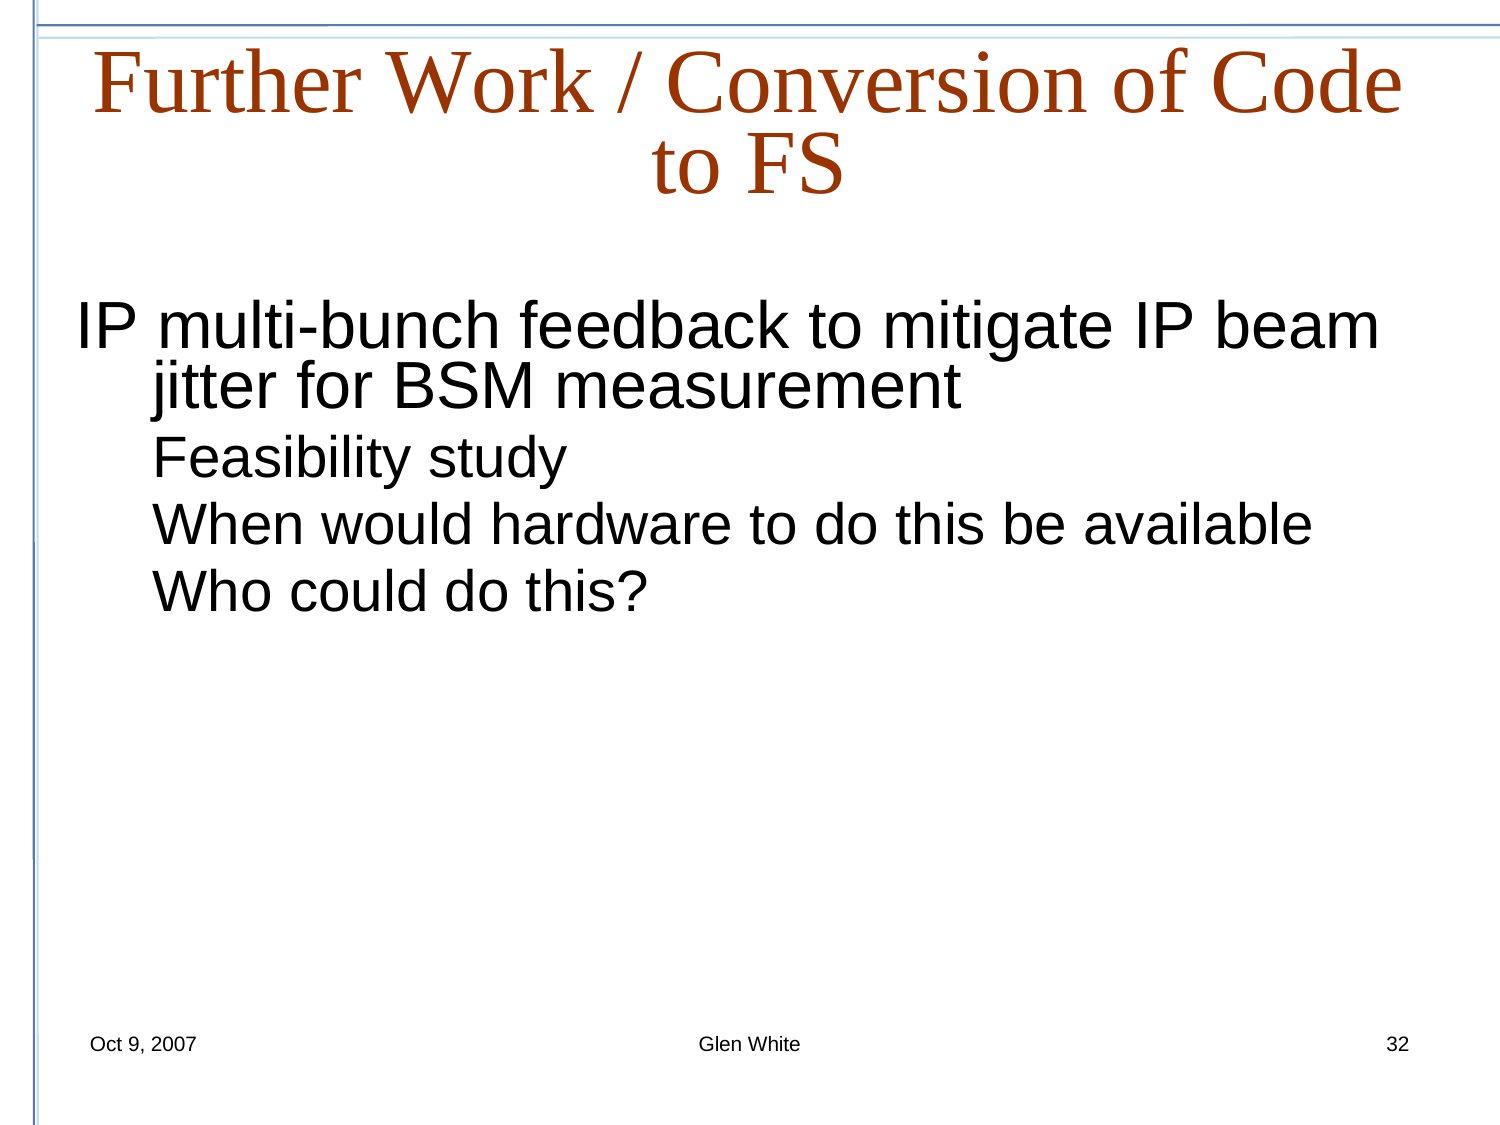

# Further Work / Conversion of Code to FS
IP multi-bunch feedback to mitigate IP beam jitter for BSM measurement
Feasibility study
When would hardware to do this be available
Who could do this?
Glen White
32